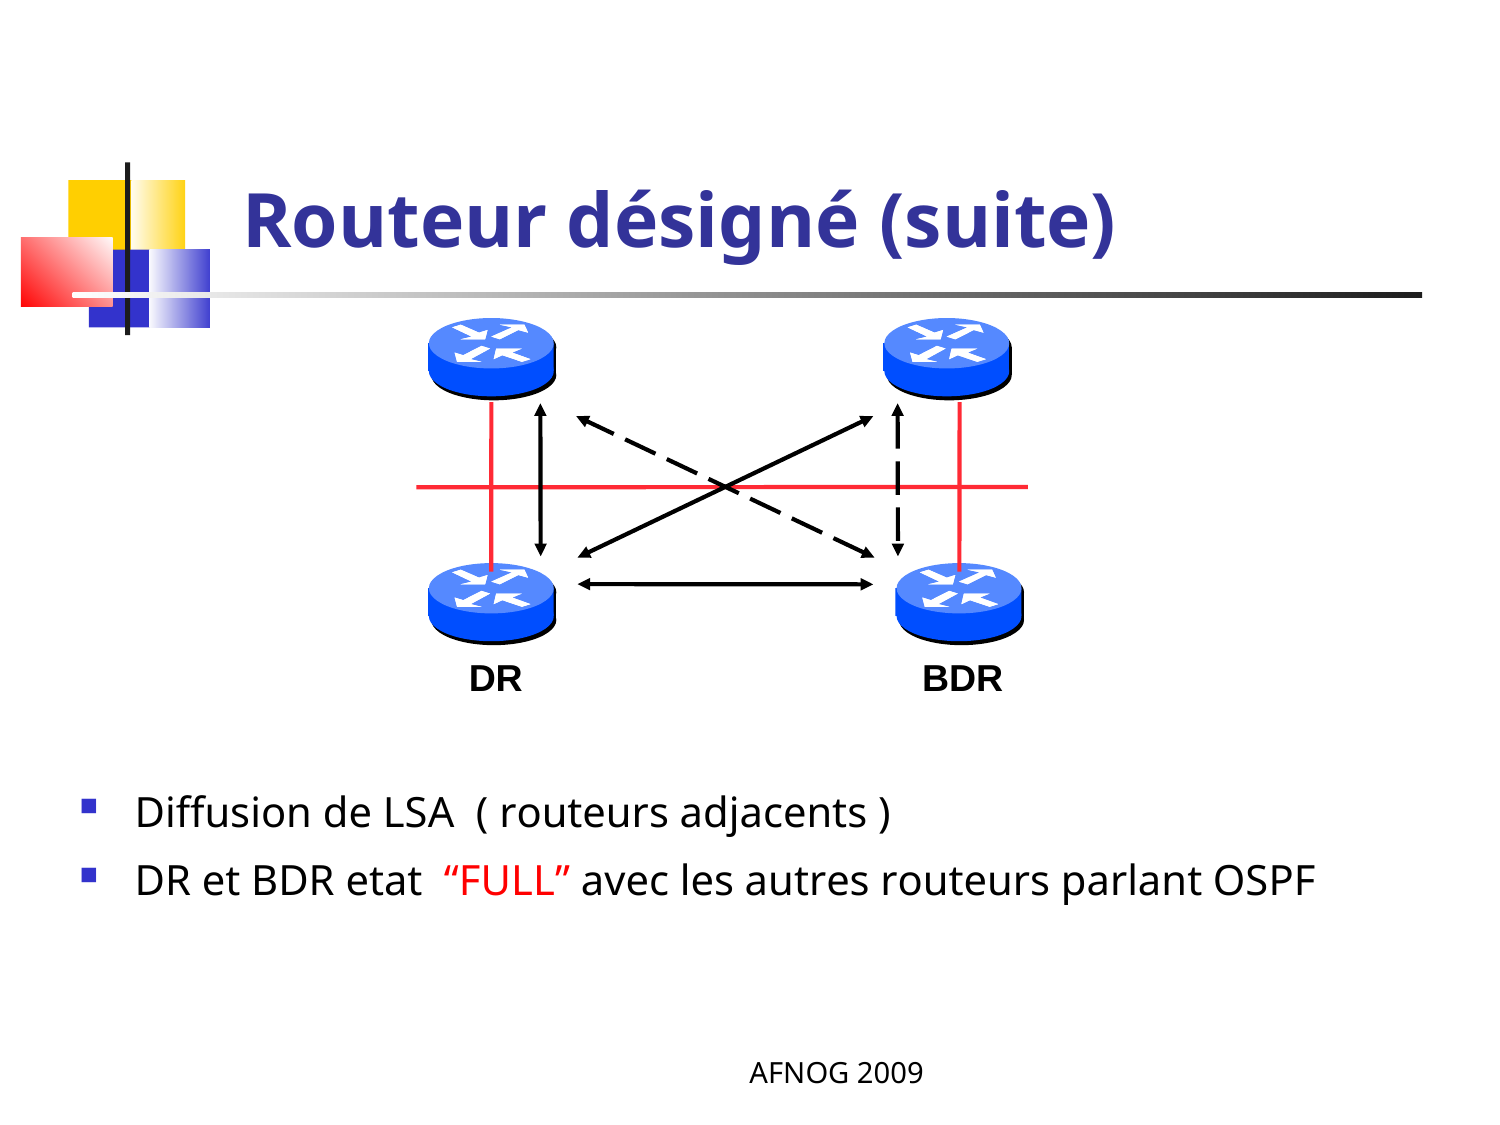

# Routeur désigné (suite)‏
DR
BDR
Diffusion de LSA ( routeurs adjacents )
DR et BDR etat “FULL” avec les autres routeurs parlant OSPF‏
AFNOG 2009